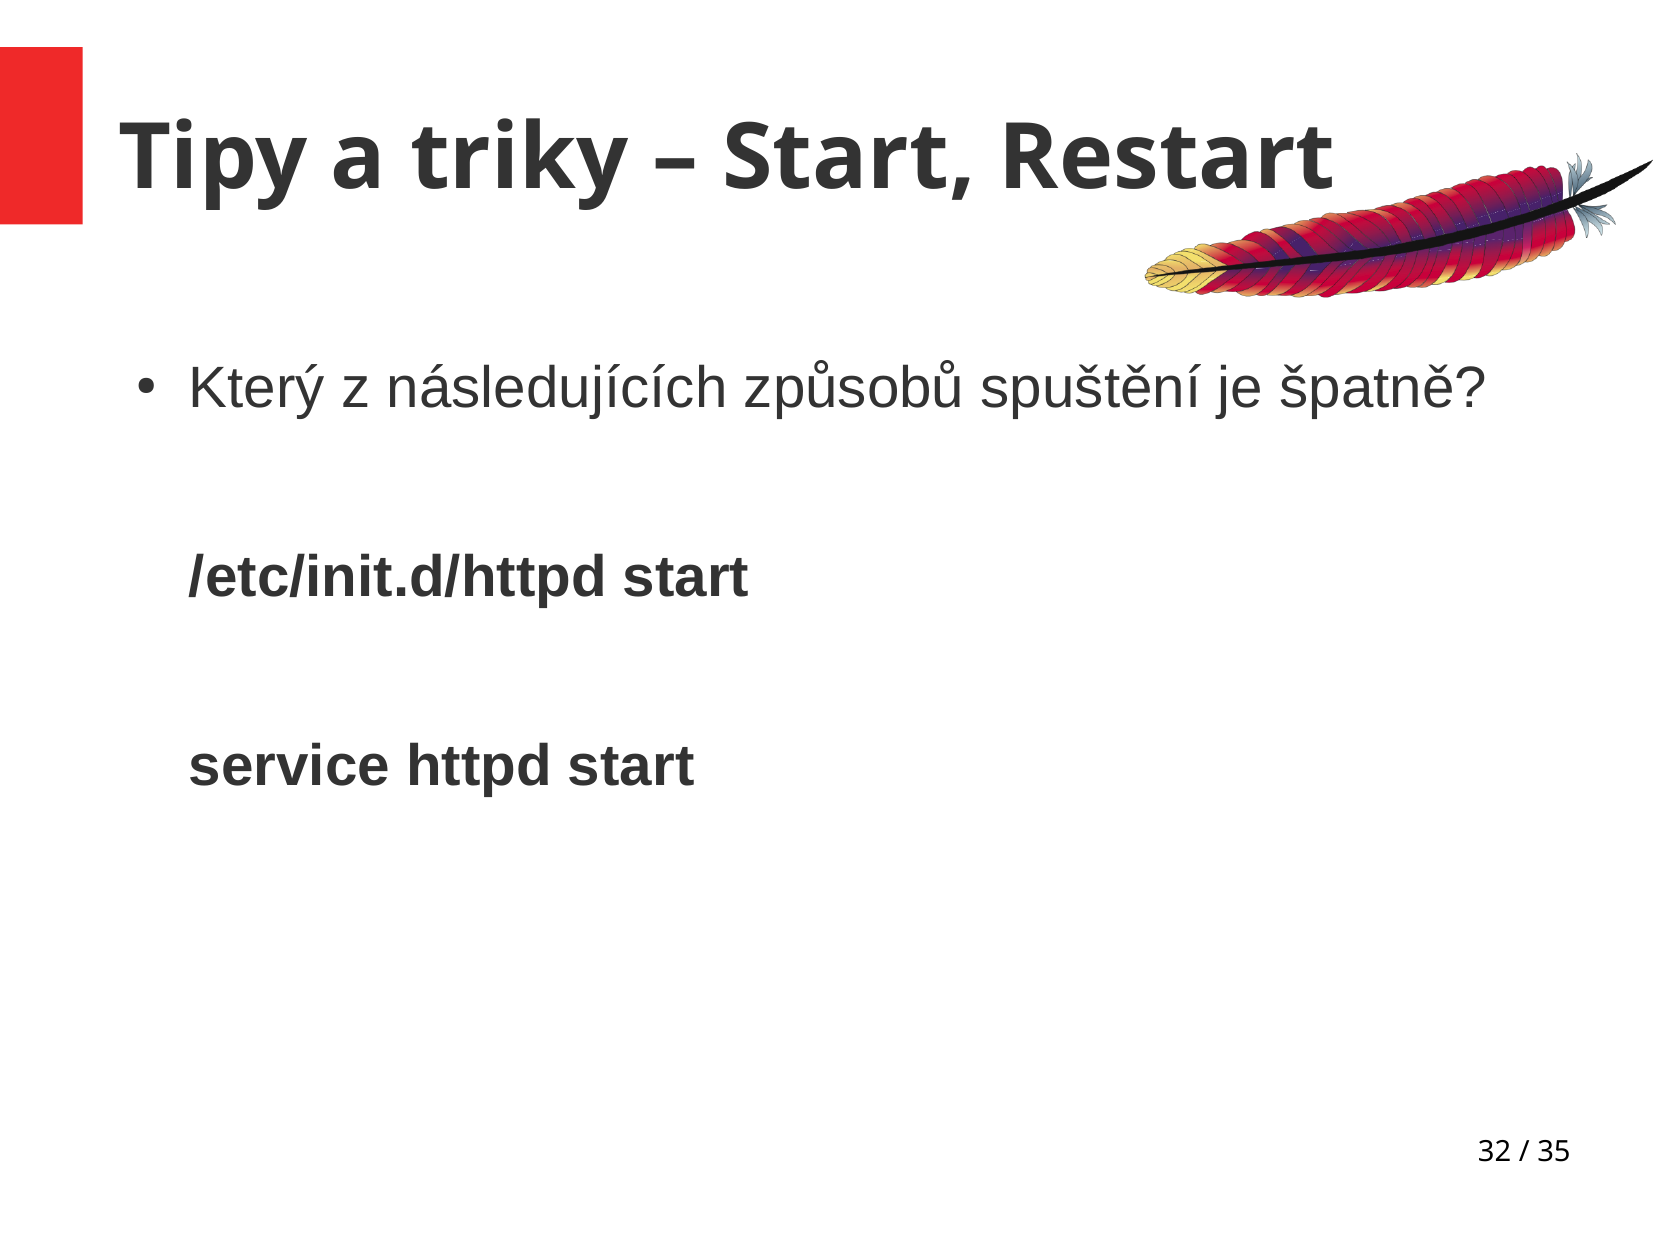

# Tipy a triky – Start, Restart
Který z následujících způsobů spuštění je špatně?
/etc/init.d/httpd start
service httpd start
32